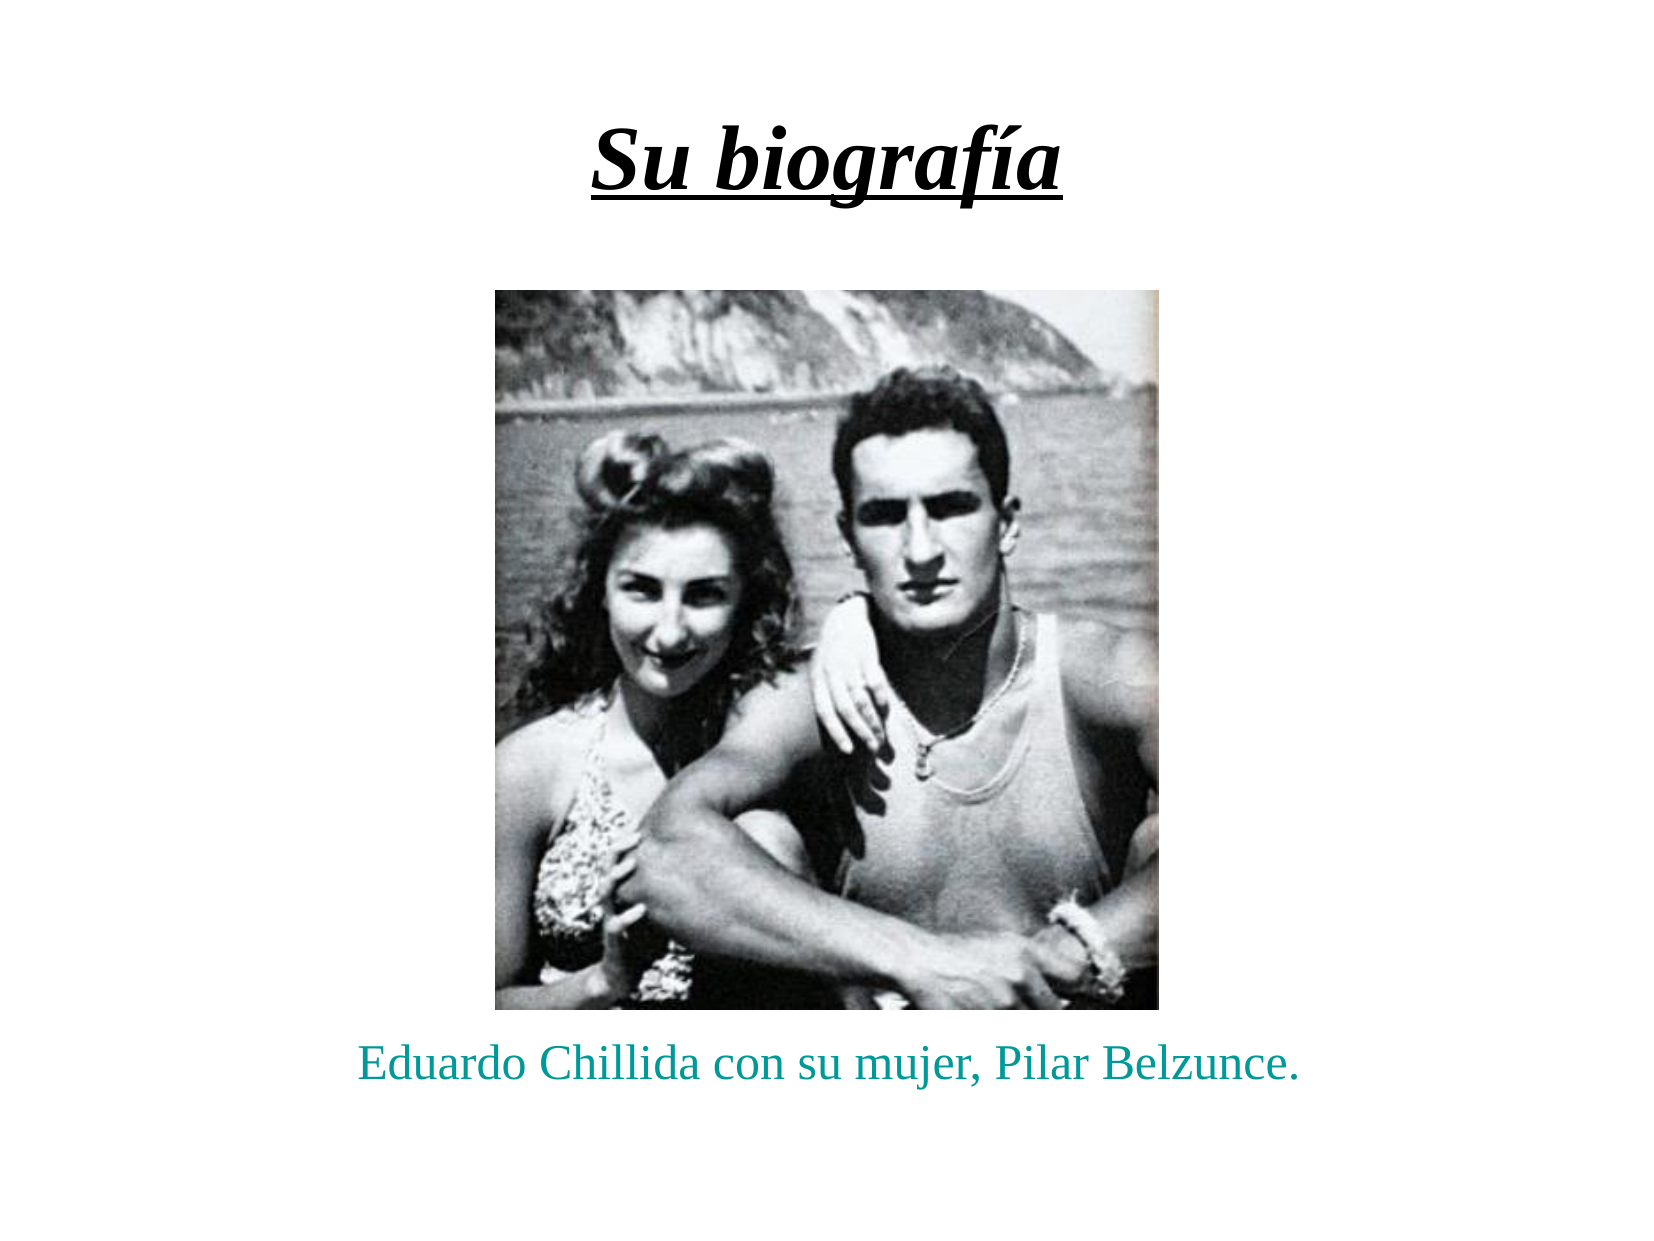

# Su biografía
Eduardo Chillida con su mujer, Pilar Belzunce.